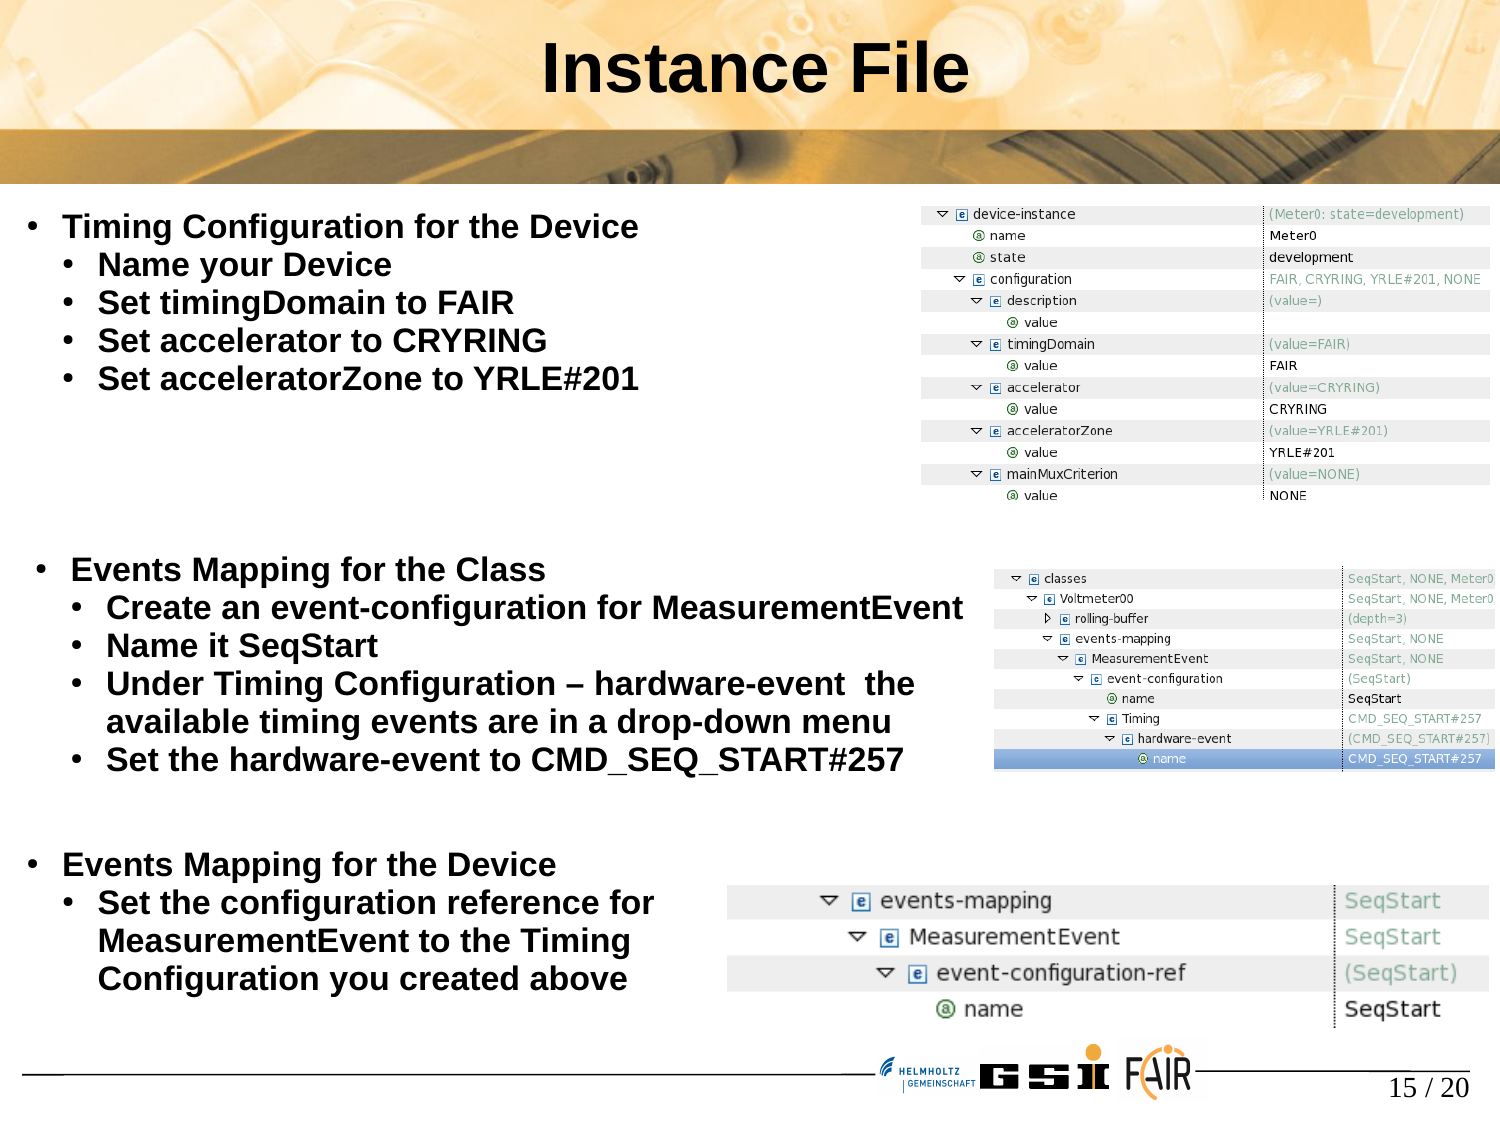

# Instance File
Timing Configuration for the Device
Name your Device
Set timingDomain to FAIR
Set accelerator to CRYRING
Set acceleratorZone to YRLE#201
Events Mapping for the Class
Create an event-configuration for MeasurementEvent
Name it SeqStart
Under Timing Configuration – hardware-event the
available timing events are in a drop-down menu
Set the hardware-event to CMD_SEQ_START#257
Events Mapping for the Device
Set the configuration reference for
MeasurementEvent to the Timing
Configuration you created above
15